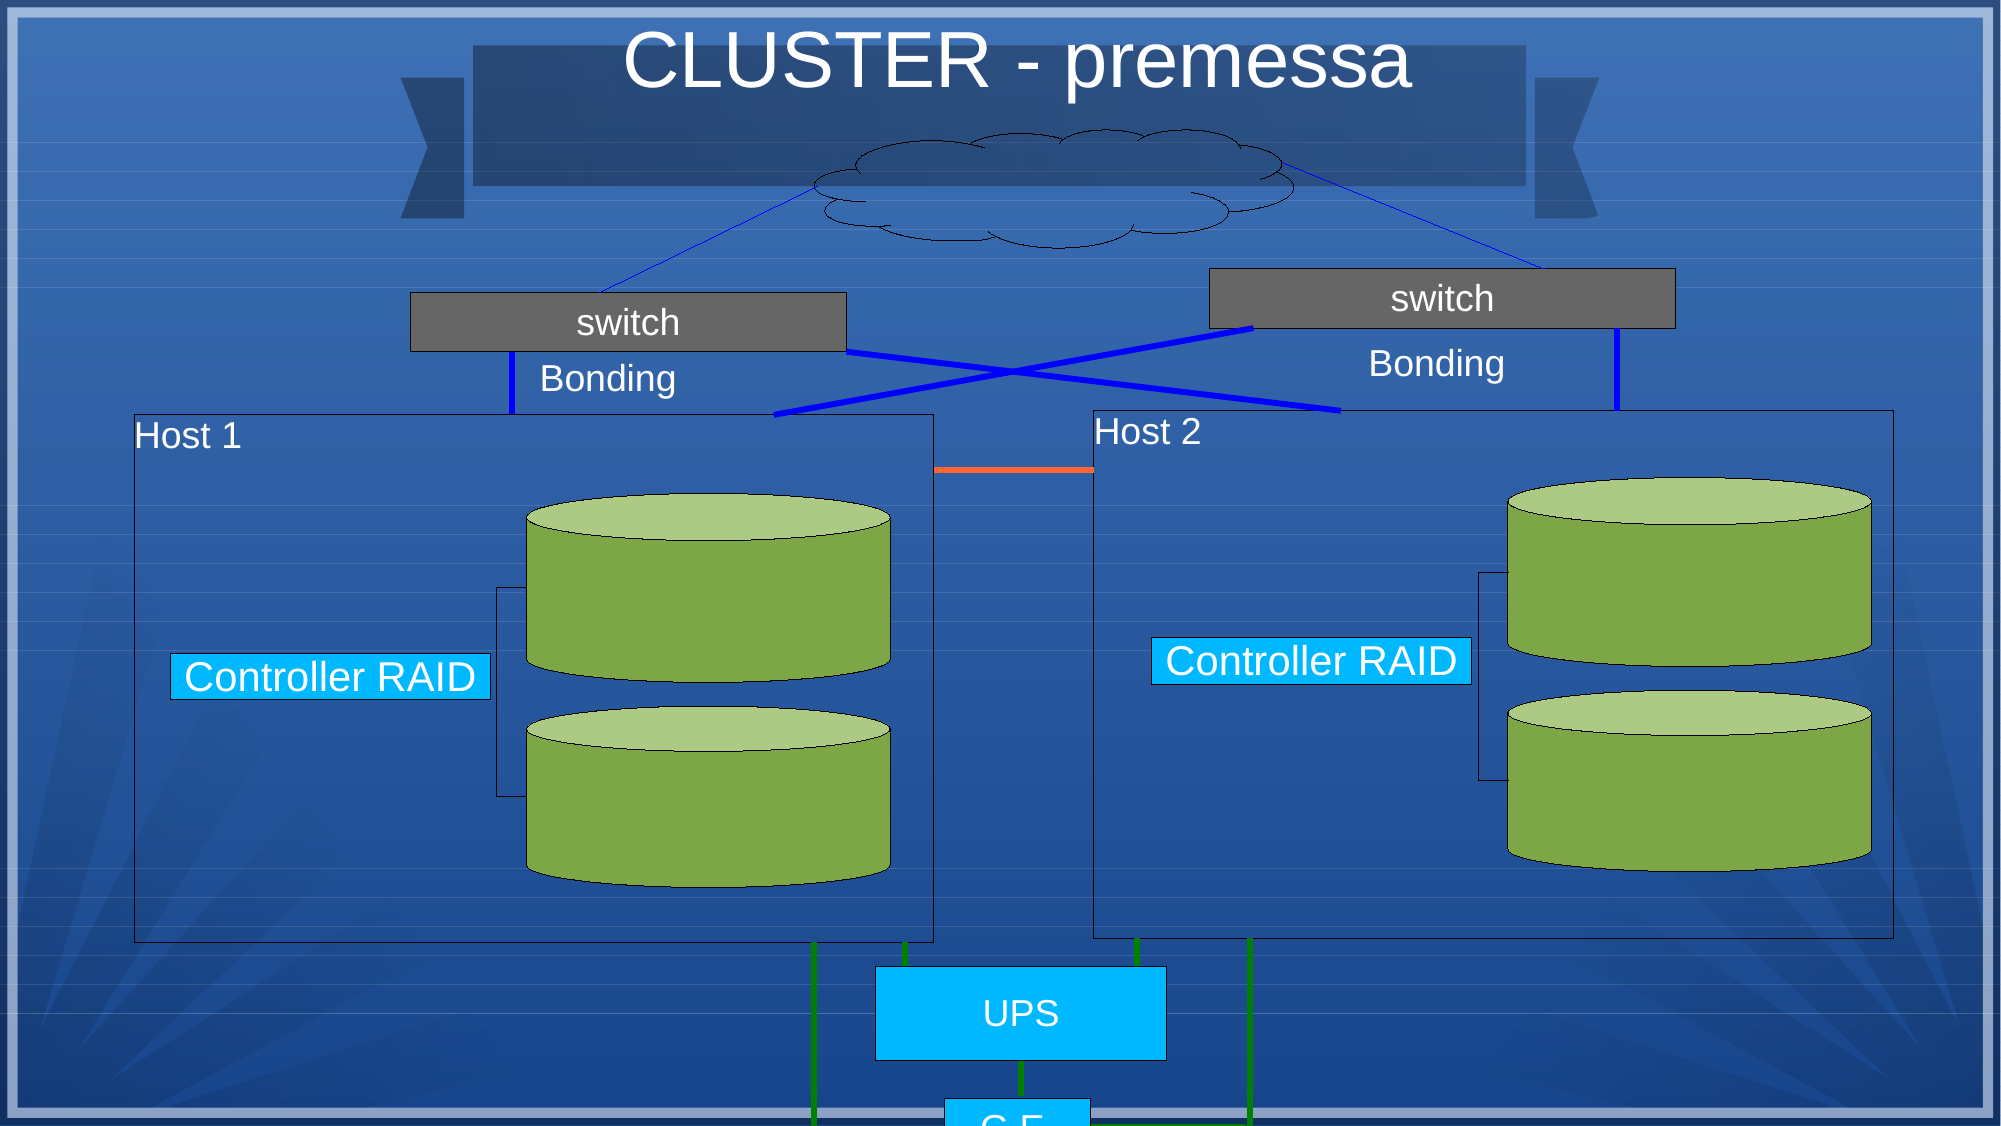

# CLUSTER - premessa
switch
switch
Bonding
Bonding
Host 2
Host 1
Controller RAID
Controller RAID
UPS
G.E.